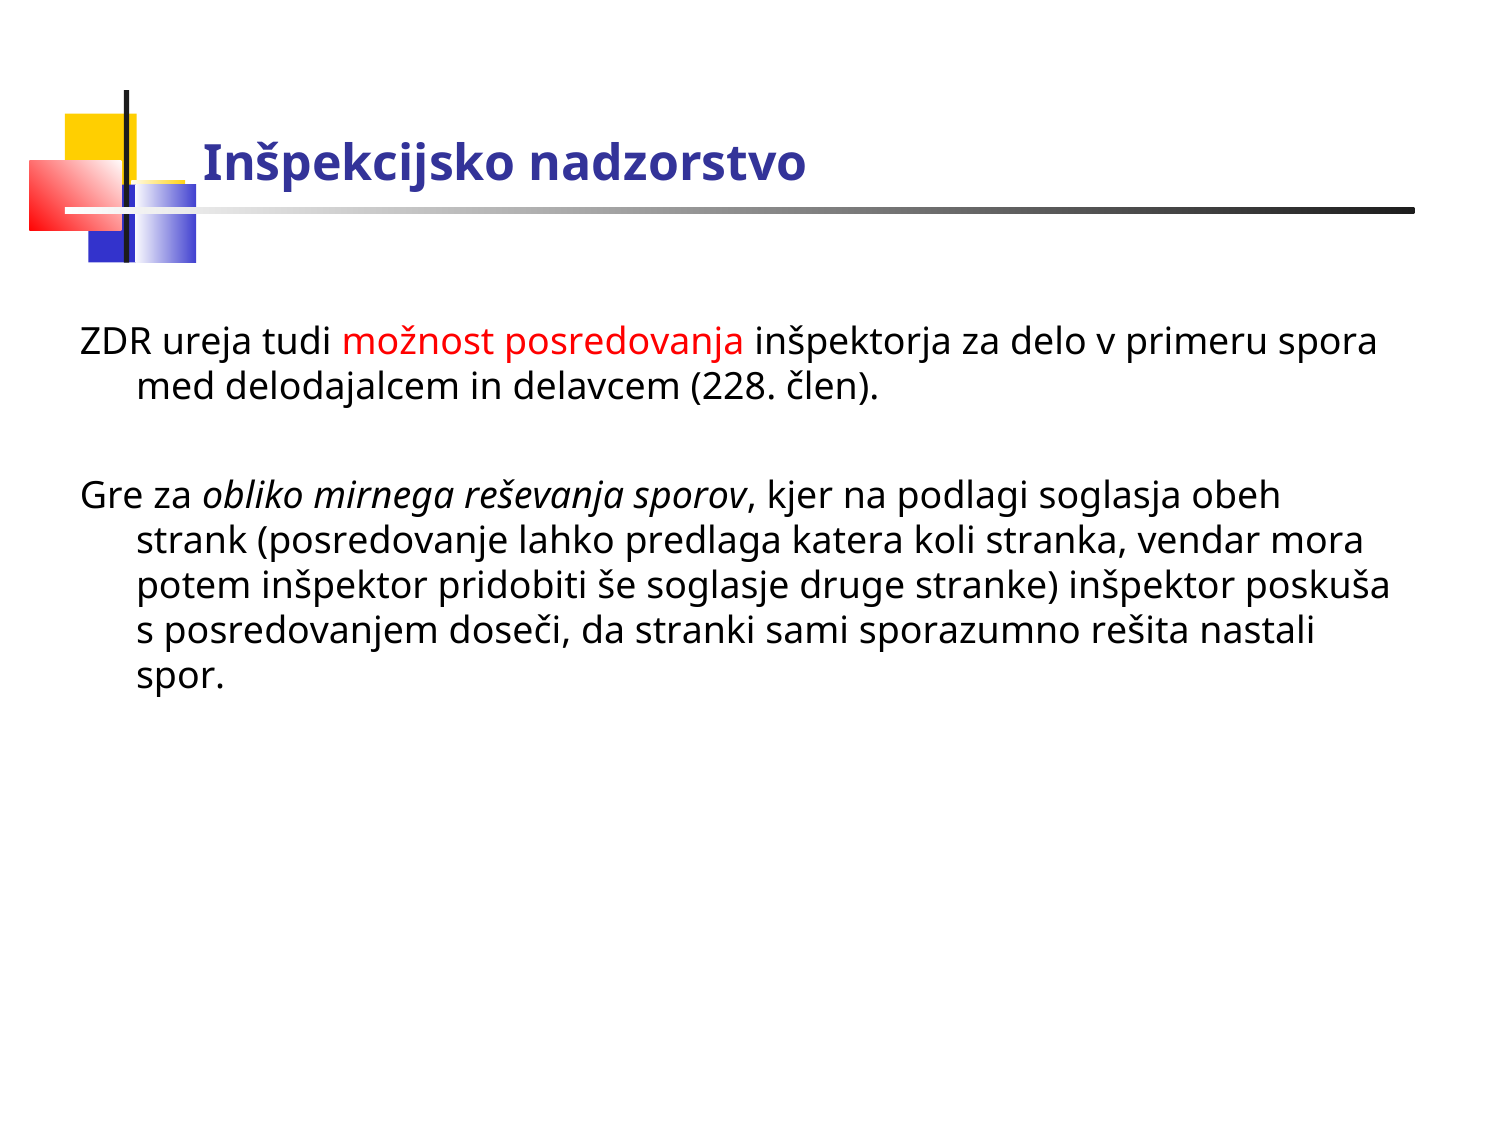

# Inšpekcijsko nadzorstvo
ZDR ureja tudi možnost posredovanja inšpektorja za delo v primeru spora med delodajalcem in delavcem (228. člen).
Gre za obliko mirnega reševanja sporov, kjer na podlagi soglasja obeh strank (posredovanje lahko predlaga katera koli stranka, vendar mora potem inšpektor pridobiti še soglasje druge stranke) inšpektor poskuša s posredovanjem doseči, da stranki sami sporazumno rešita nastali spor.